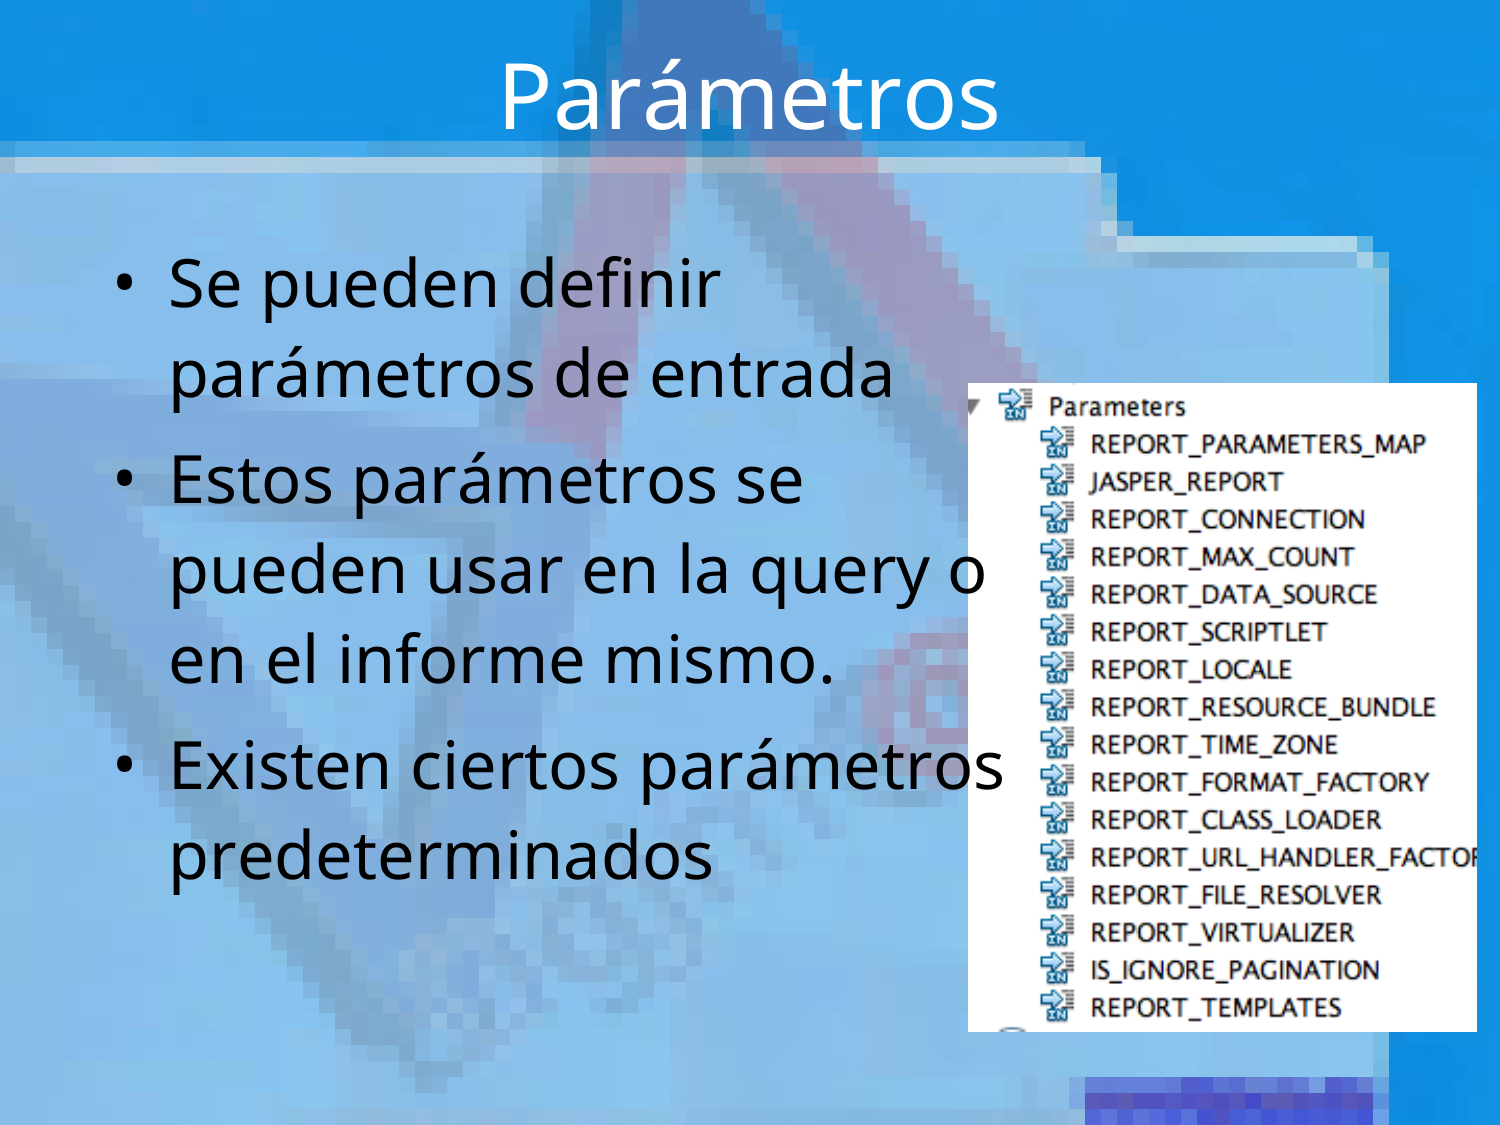

# Parámetros
Se pueden definir parámetros de entrada
Estos parámetros se pueden usar en la query o en el informe mismo.
Existen ciertos parámetros predeterminados